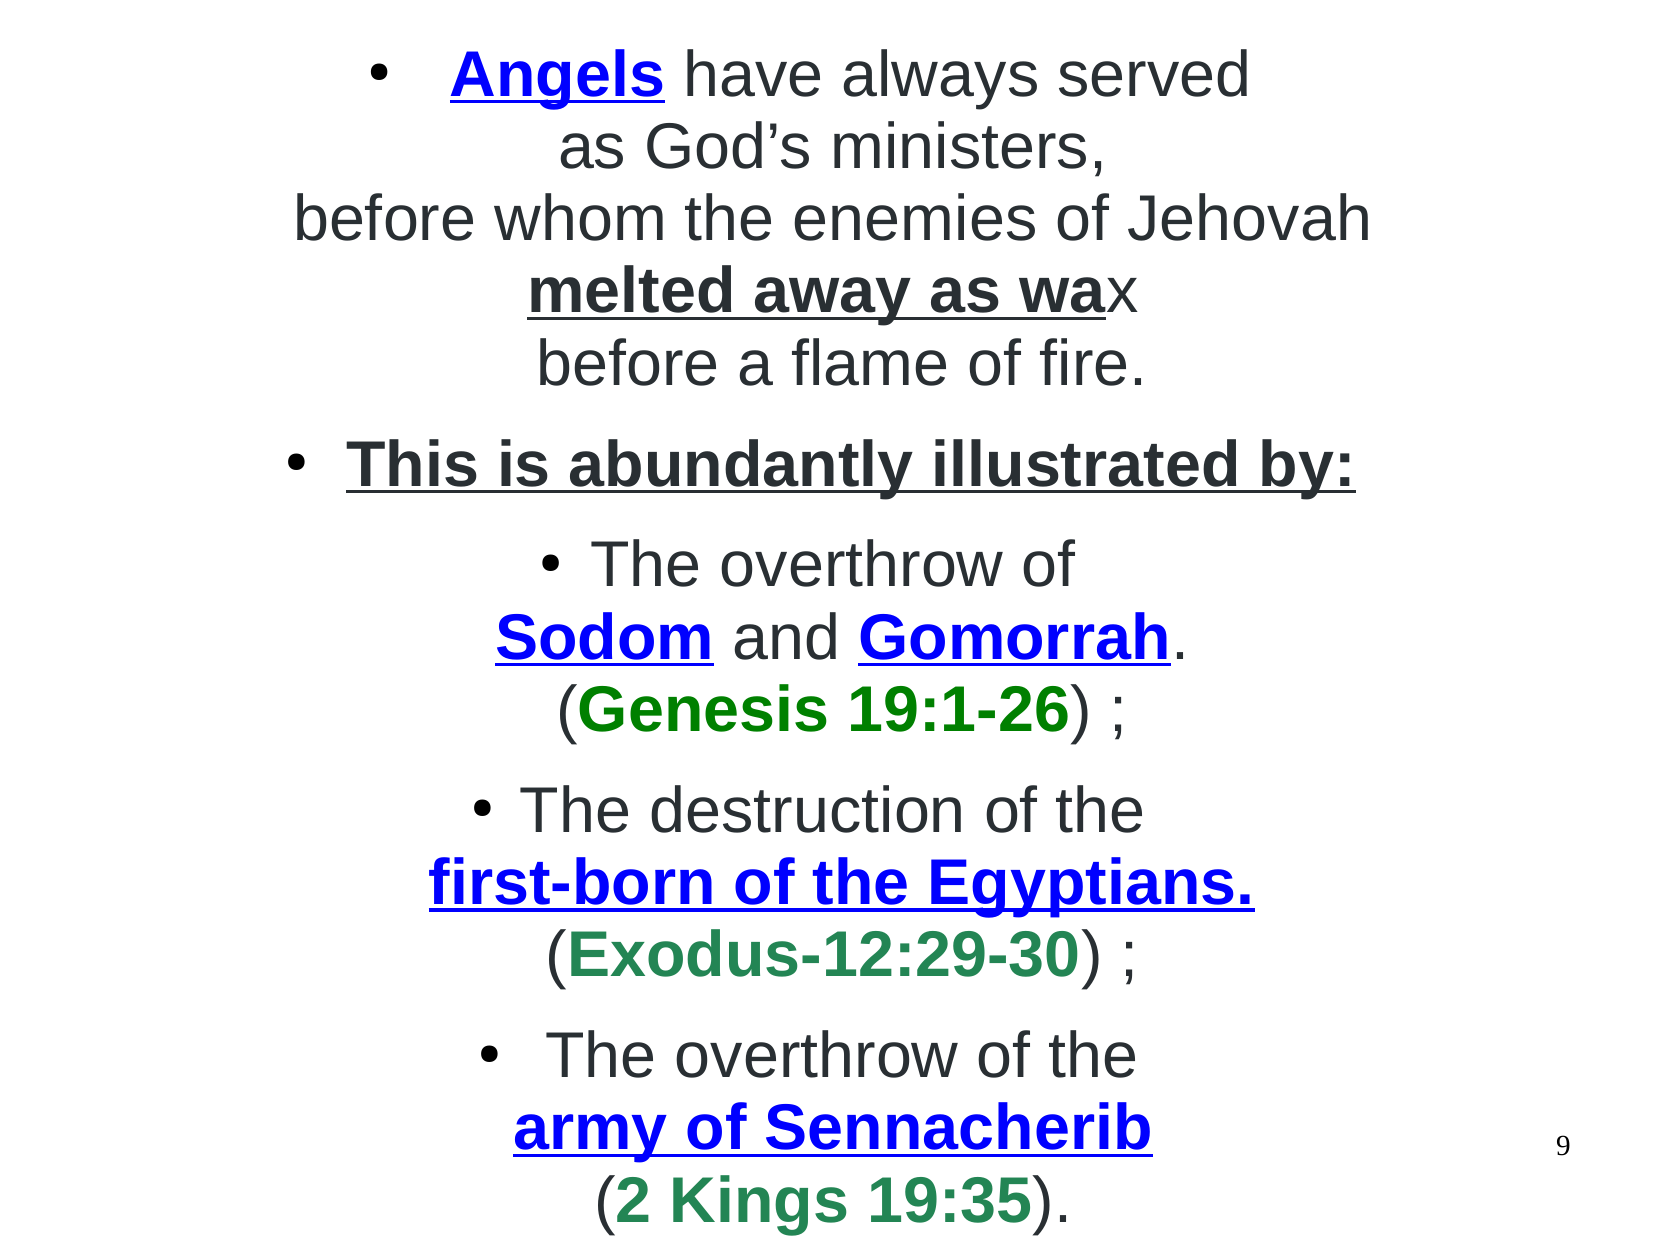

# Angels have always served as God’s ministers, before whom the enemies of Jehovah melted away as wax before a flame of fire.
 This is abundantly illustrated by:
The overthrow of
Sodom and Gomorrah.
 (Genesis 19:1-26) ;
The destruction of the
first-born of the Egyptians.
 (Exodus-12:29-30) ;
 The overthrow of the
army of Sennacherib
(2 Kings 19:35).
9